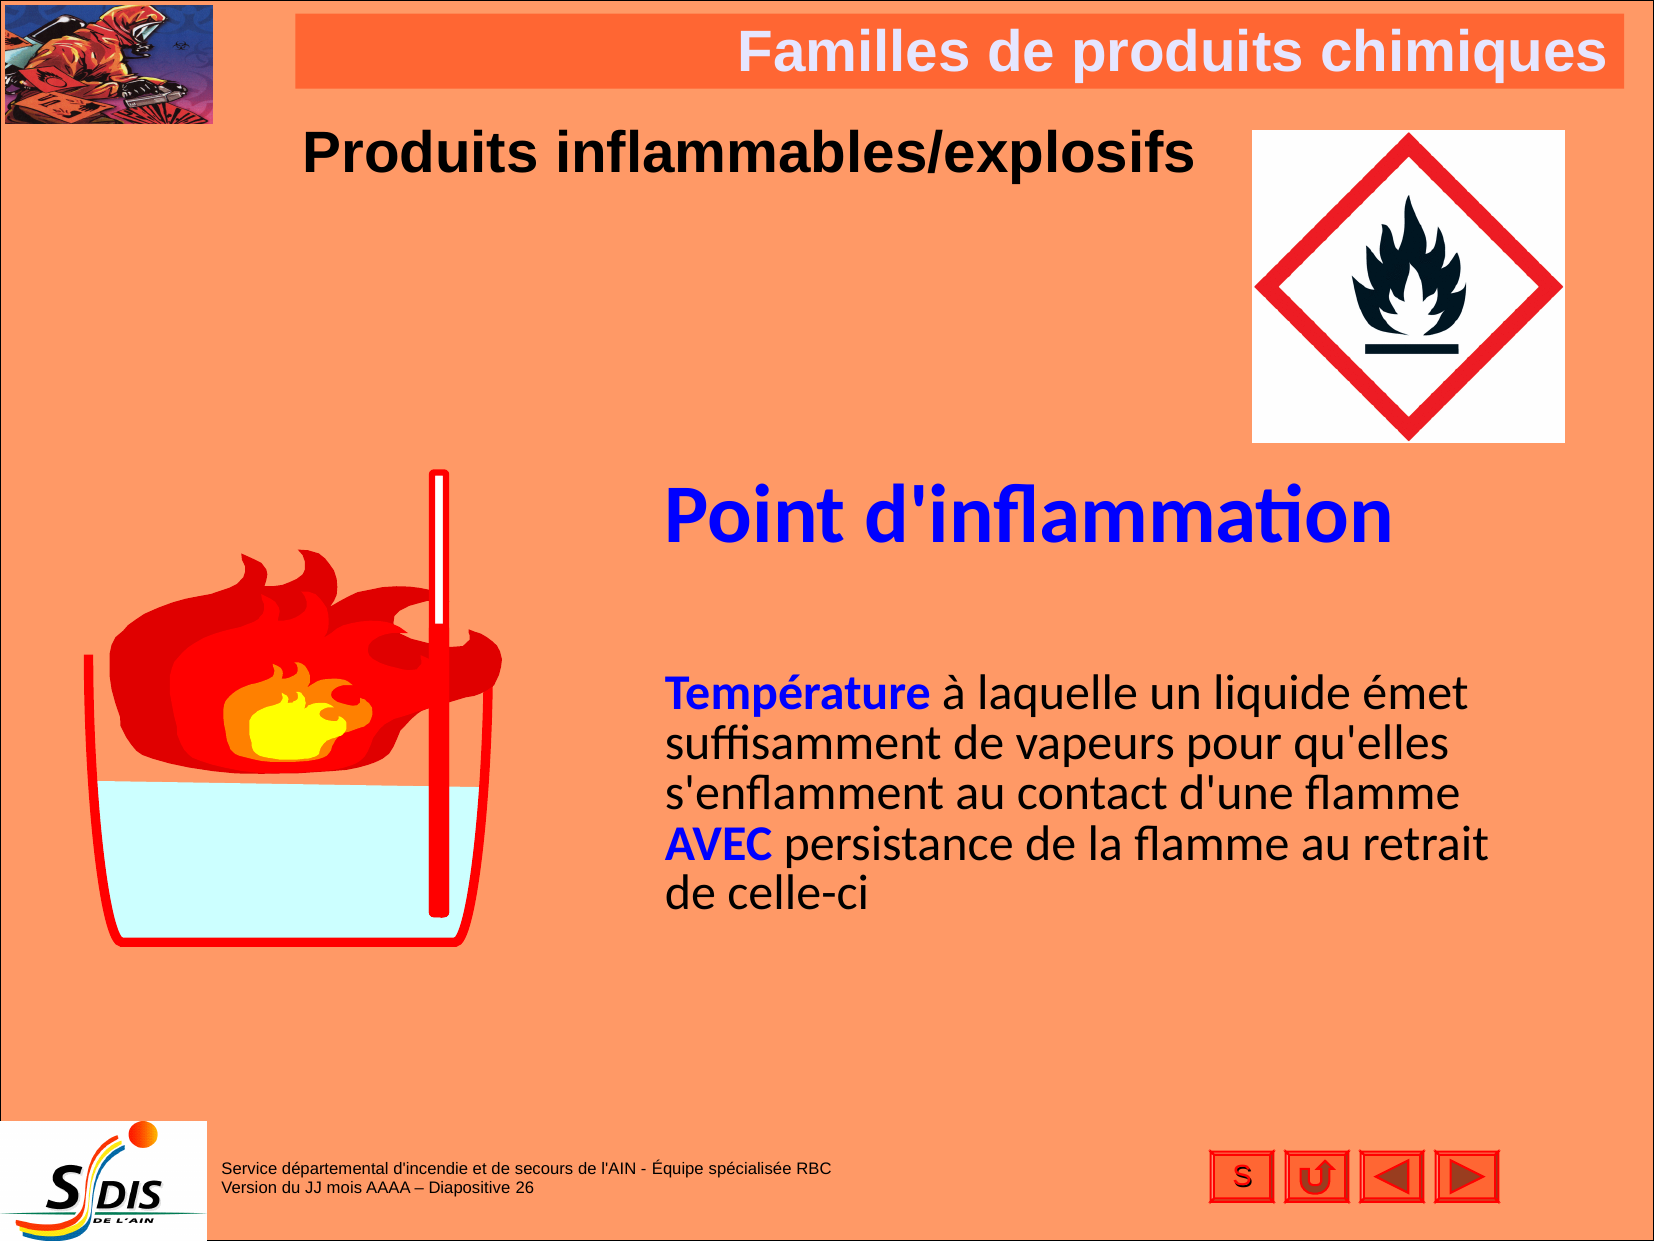

Familles de produits chimiques
Produits inflammables/explosifs
# Point d'inflammation
Température à laquelle un liquide émet suffisamment de vapeurs pour qu'elles s'enflamment au contact d'une flamme AVEC persistance de la flamme au retrait de celle-ci